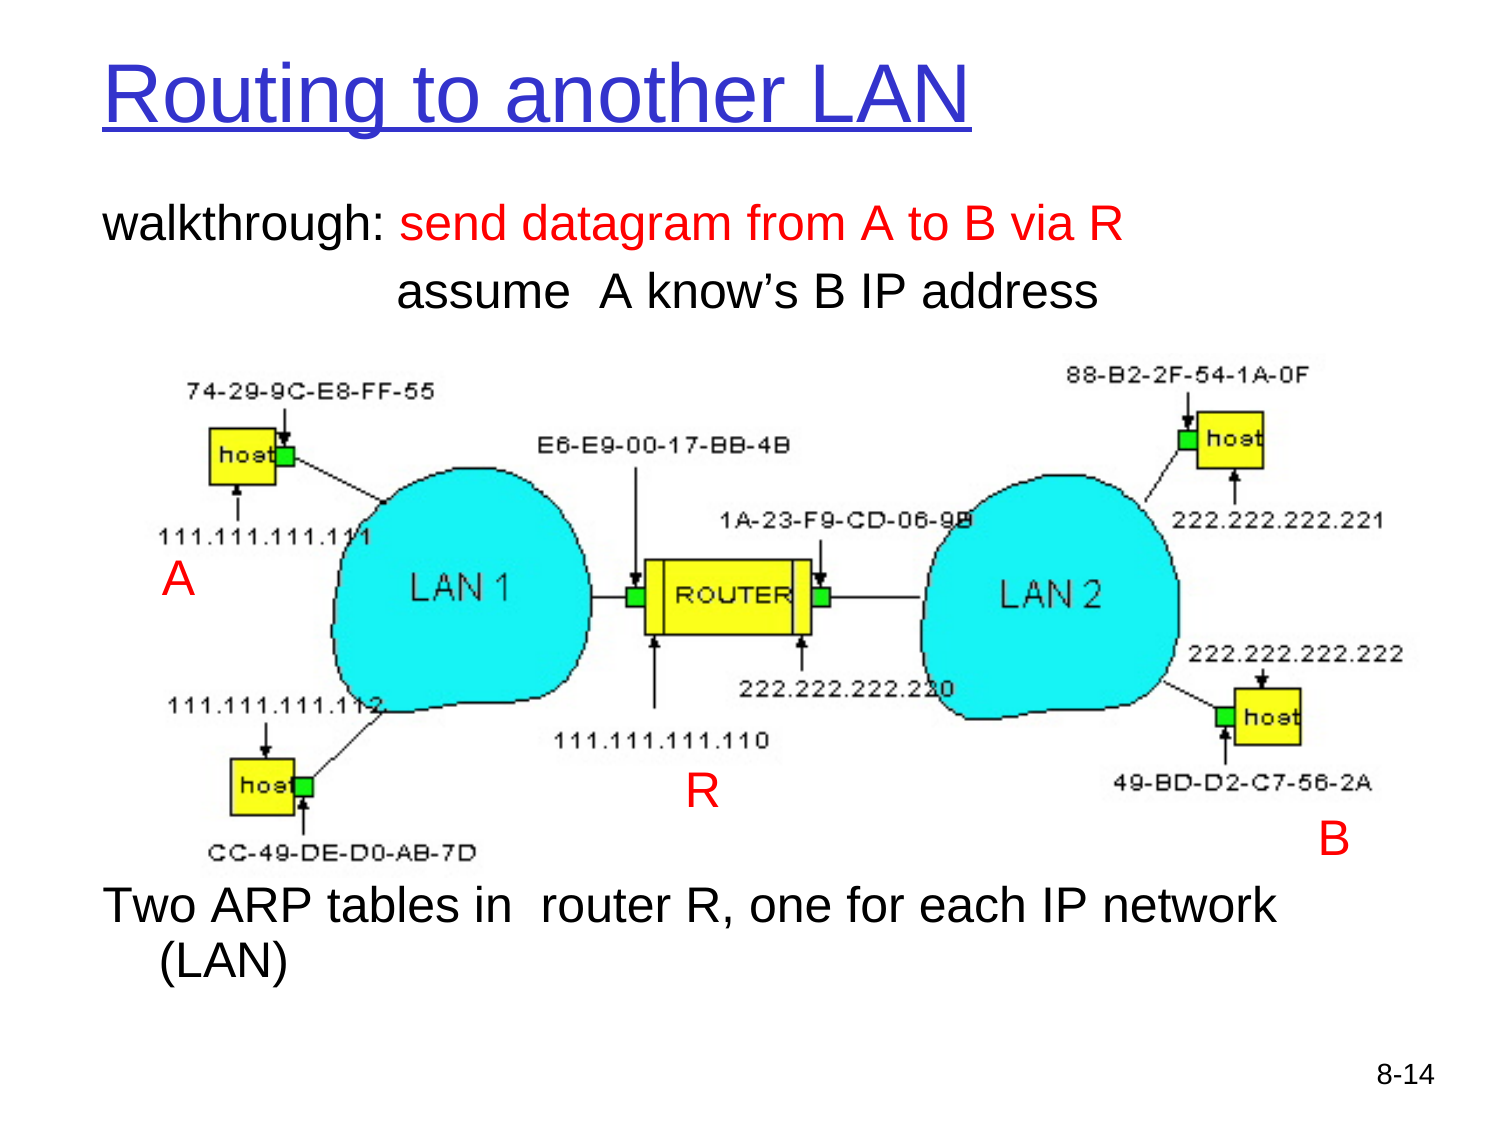

# Routing to another LAN
walkthrough: send datagram from A to B via R
 assume A know’s B IP address
Two ARP tables in router R, one for each IP network (LAN)
A
R
B
14